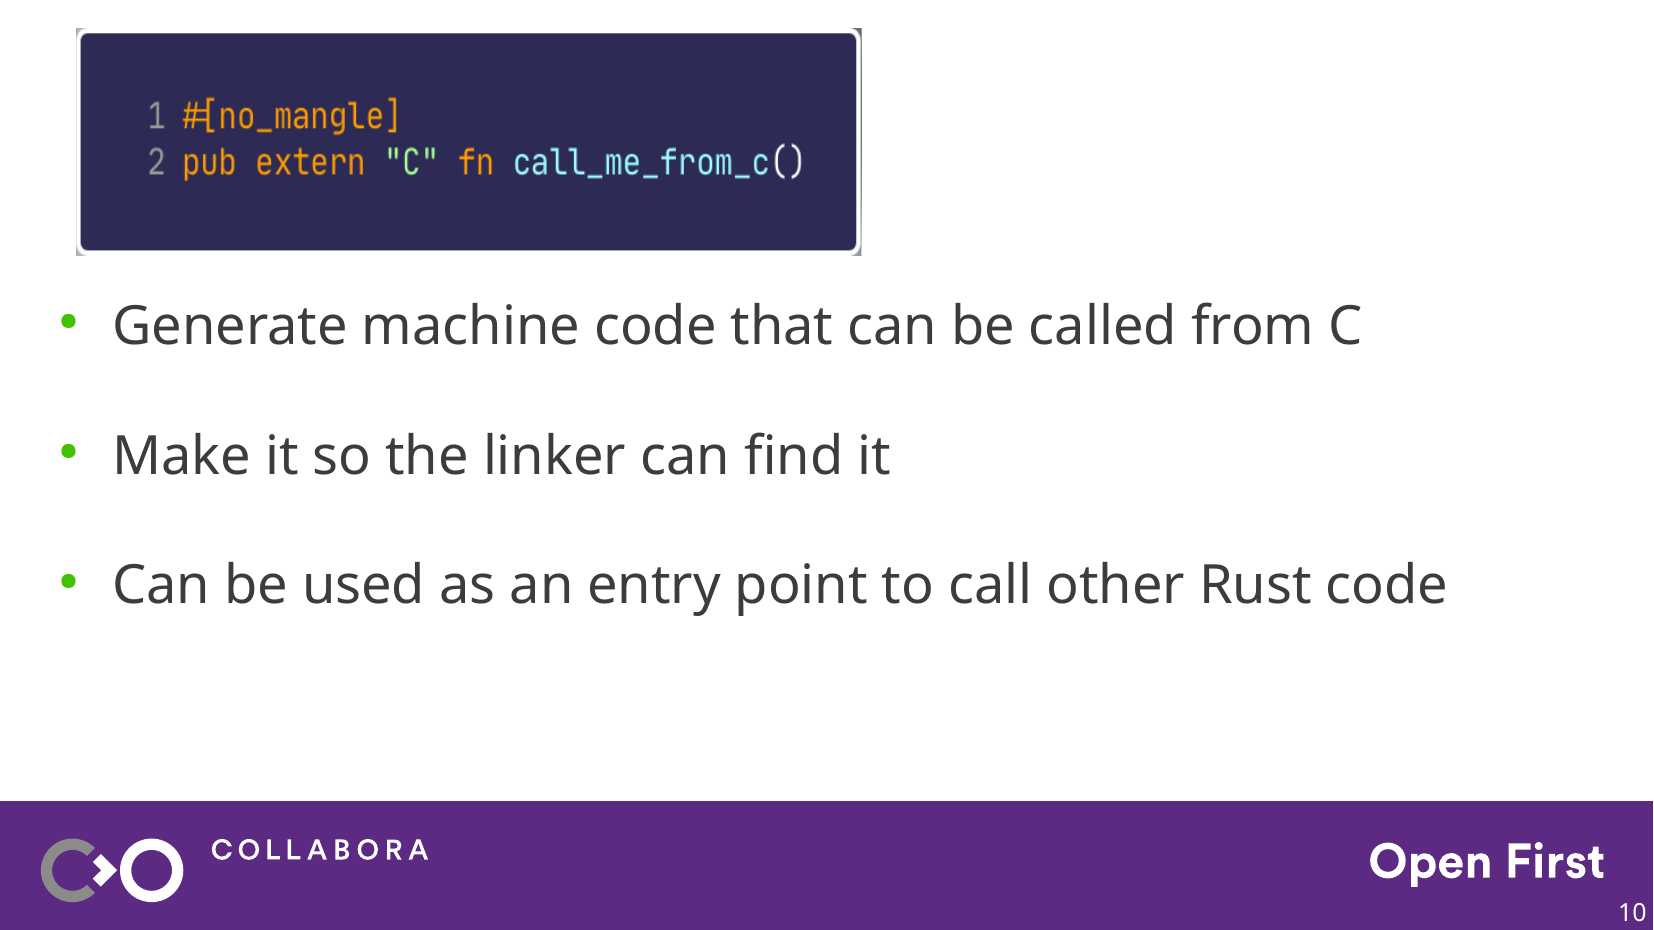

#
Generate machine code that can be called from C
Make it so the linker can find it
Can be used as an entry point to call other Rust code